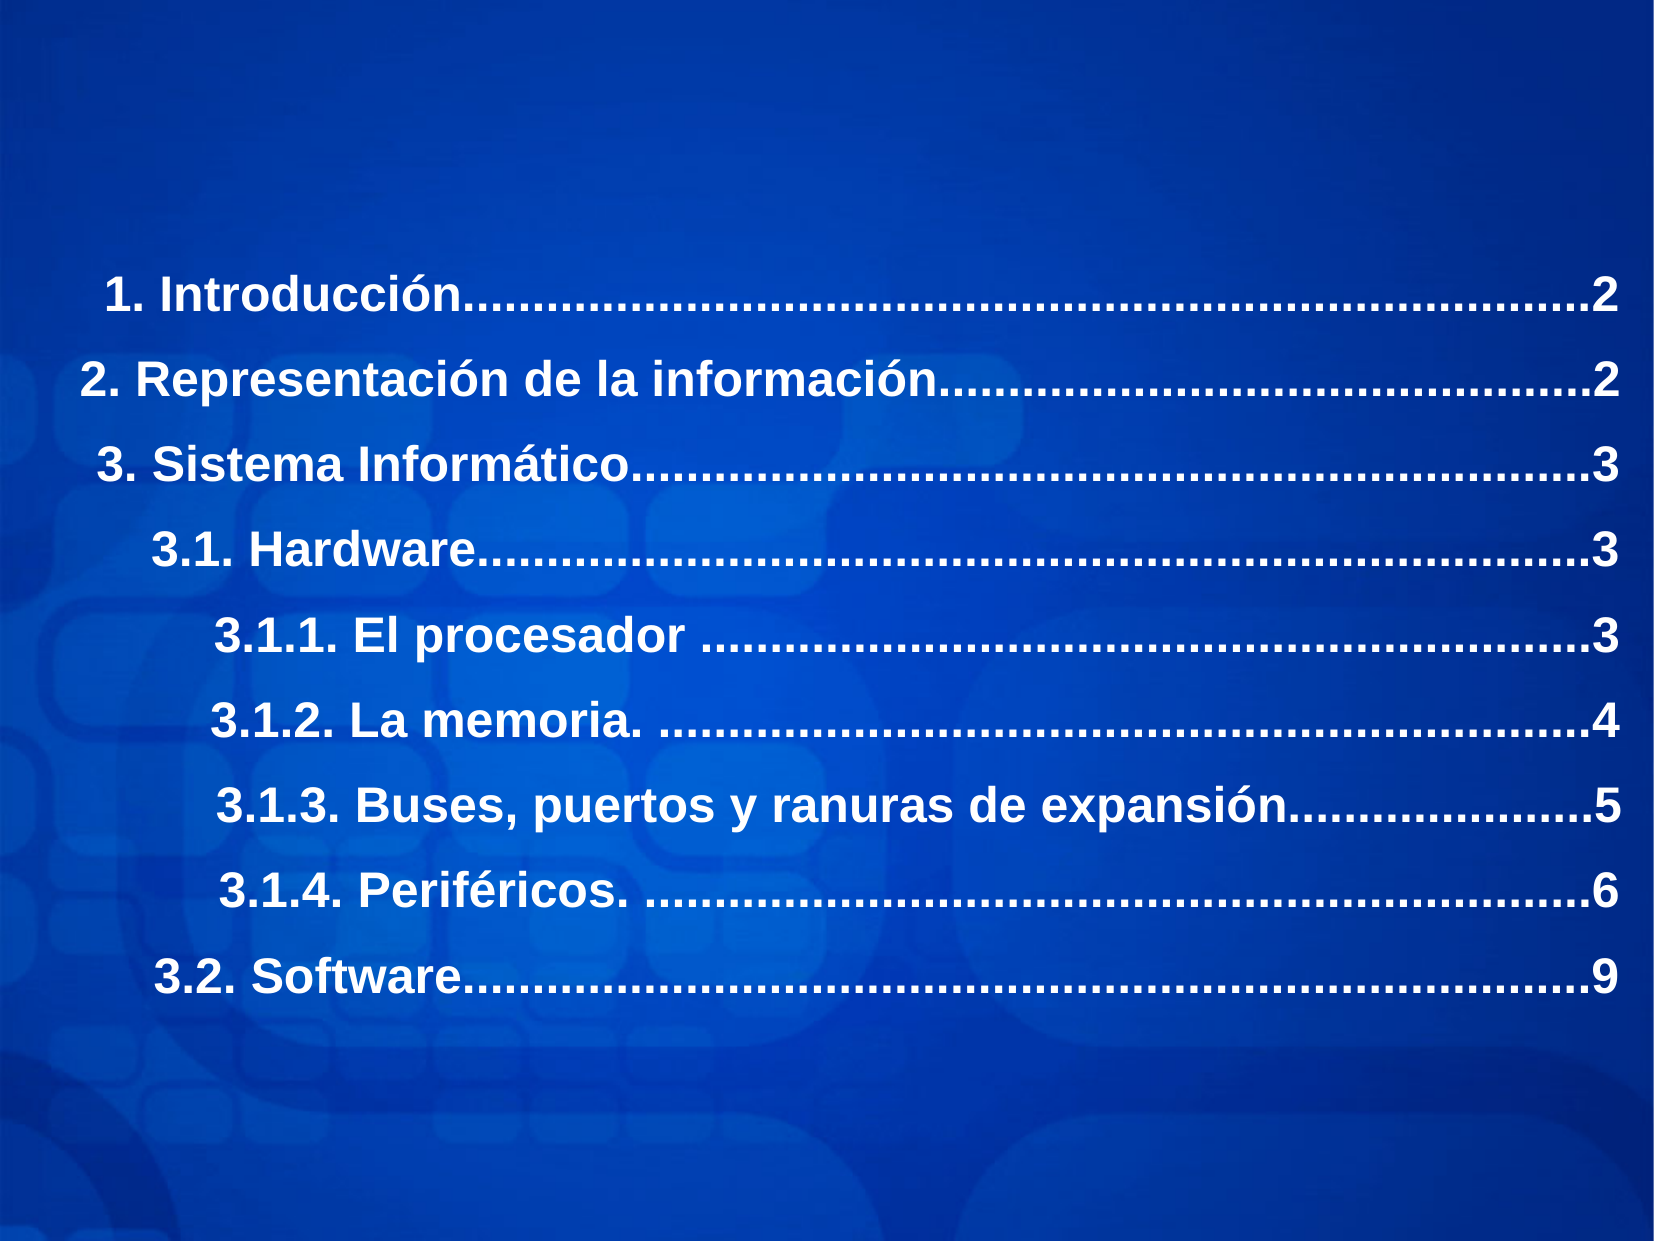

# 1. Introducción.................................................................................2
 2. Representación de la información...............................................2
 3. Sistema Informático.....................................................................3
 3.1. Hardware................................................................................3
 	3.1.1. El procesador ................................................................3
3.1.2. La memoria. ...................................................................4
 3.1.3. Buses, puertos y ranuras de expansión......................5
 3.1.4. Periféricos. ....................................................................6
 3.2. Software.................................................................................9